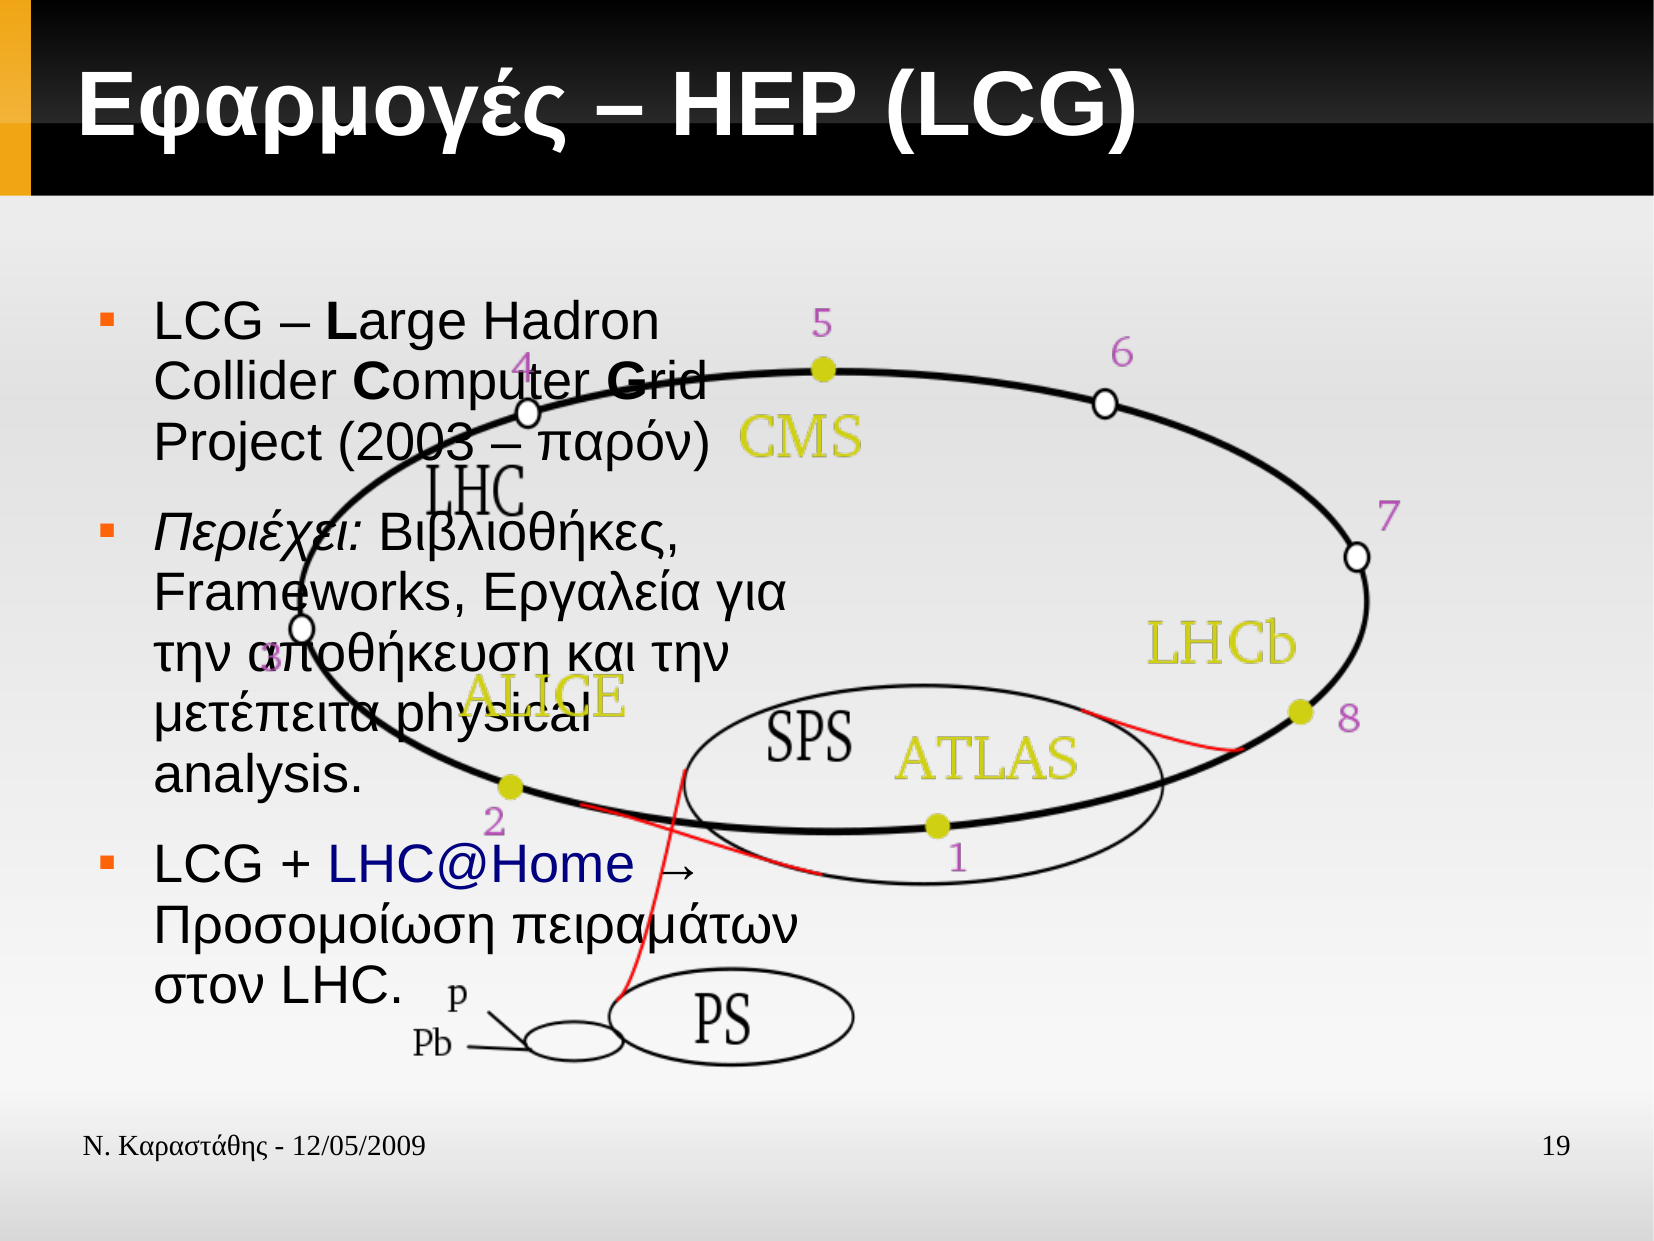

# Εφαρμογές – HEP (LCG)
LCG – Large Ηadron Collider Computer Grid Project (2003 – παρόν)
Περιέχει: Βιβλιοθήκες, Frameworks, Εργαλεία για την αποθήκευση και την μετέπειτα physical analysis.
LCG + LHC@Home → Προσoμοίωση πειραμάτων στον LHC.
Ν. Καραστάθης - 12/05/2009
19